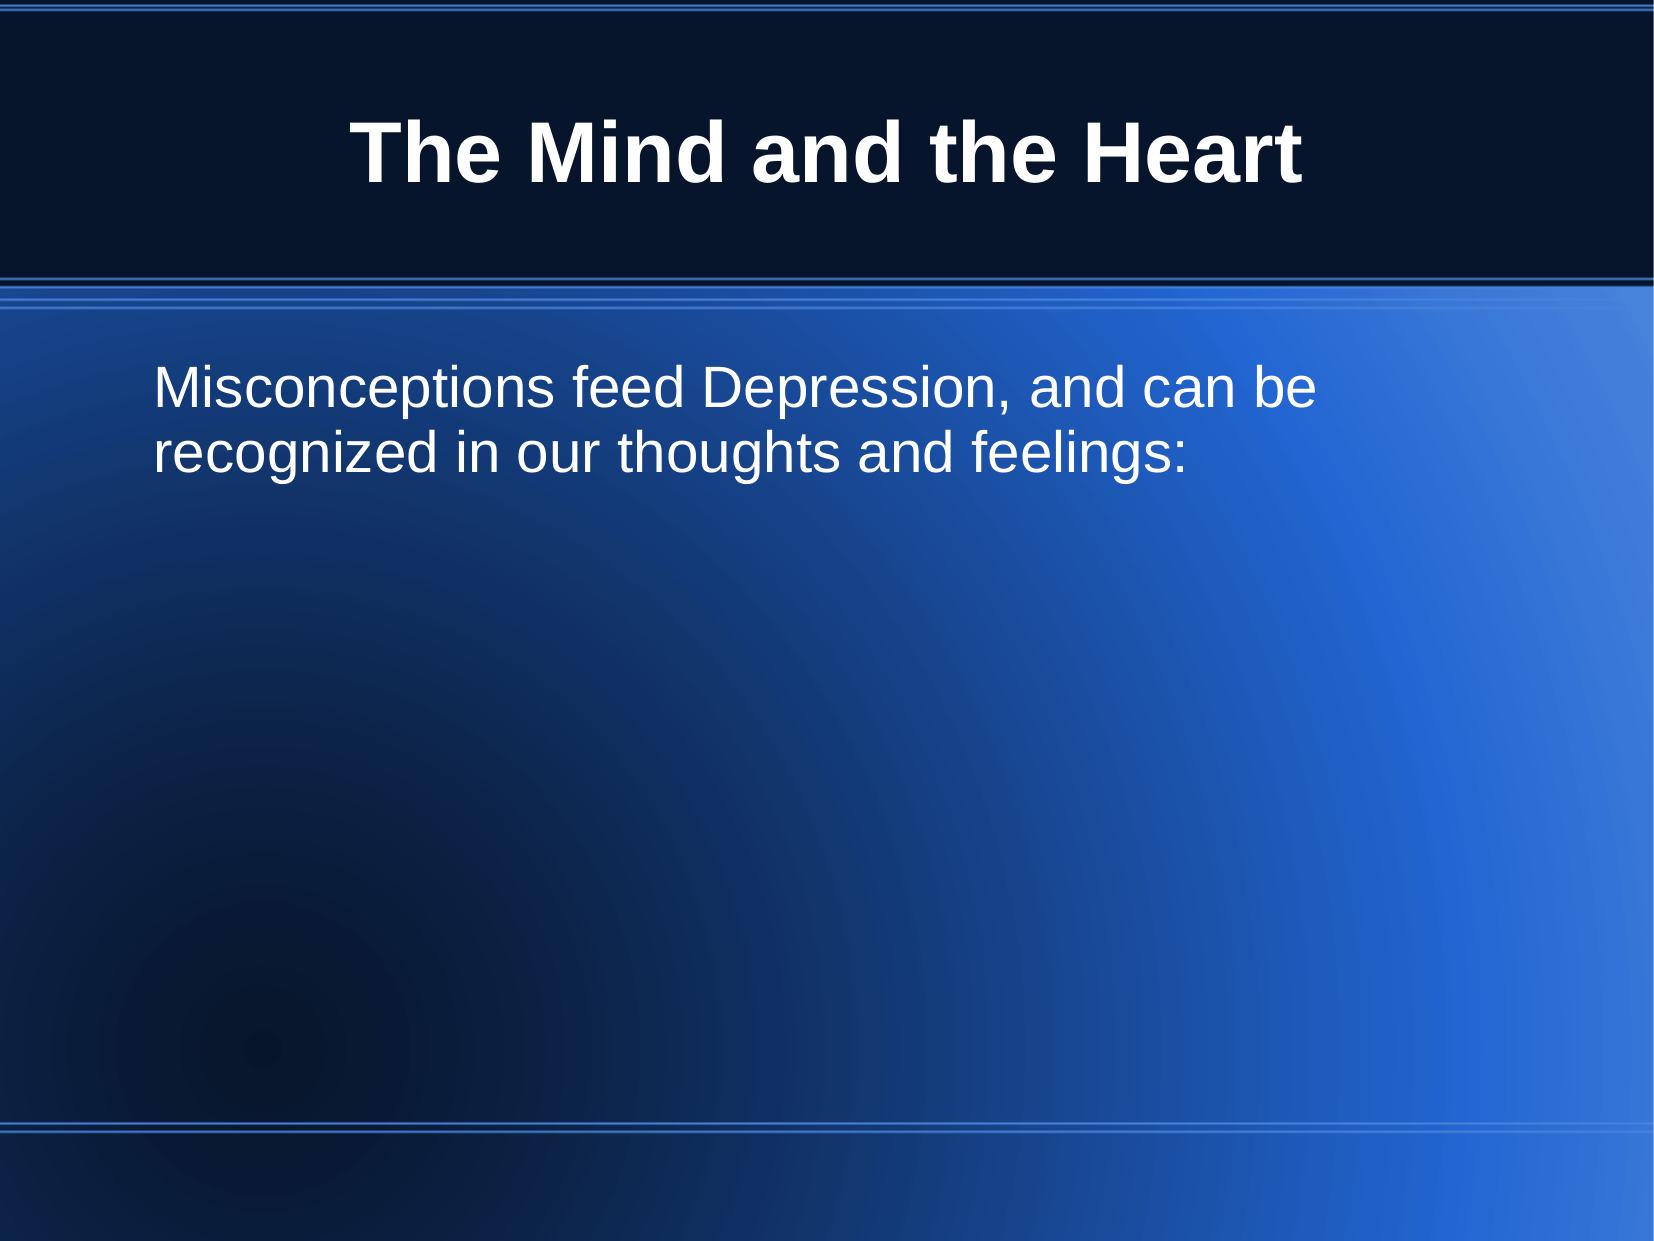

# The Mind and the Heart
Misconceptions feed Depression, and can be recognized in our thoughts and feelings: